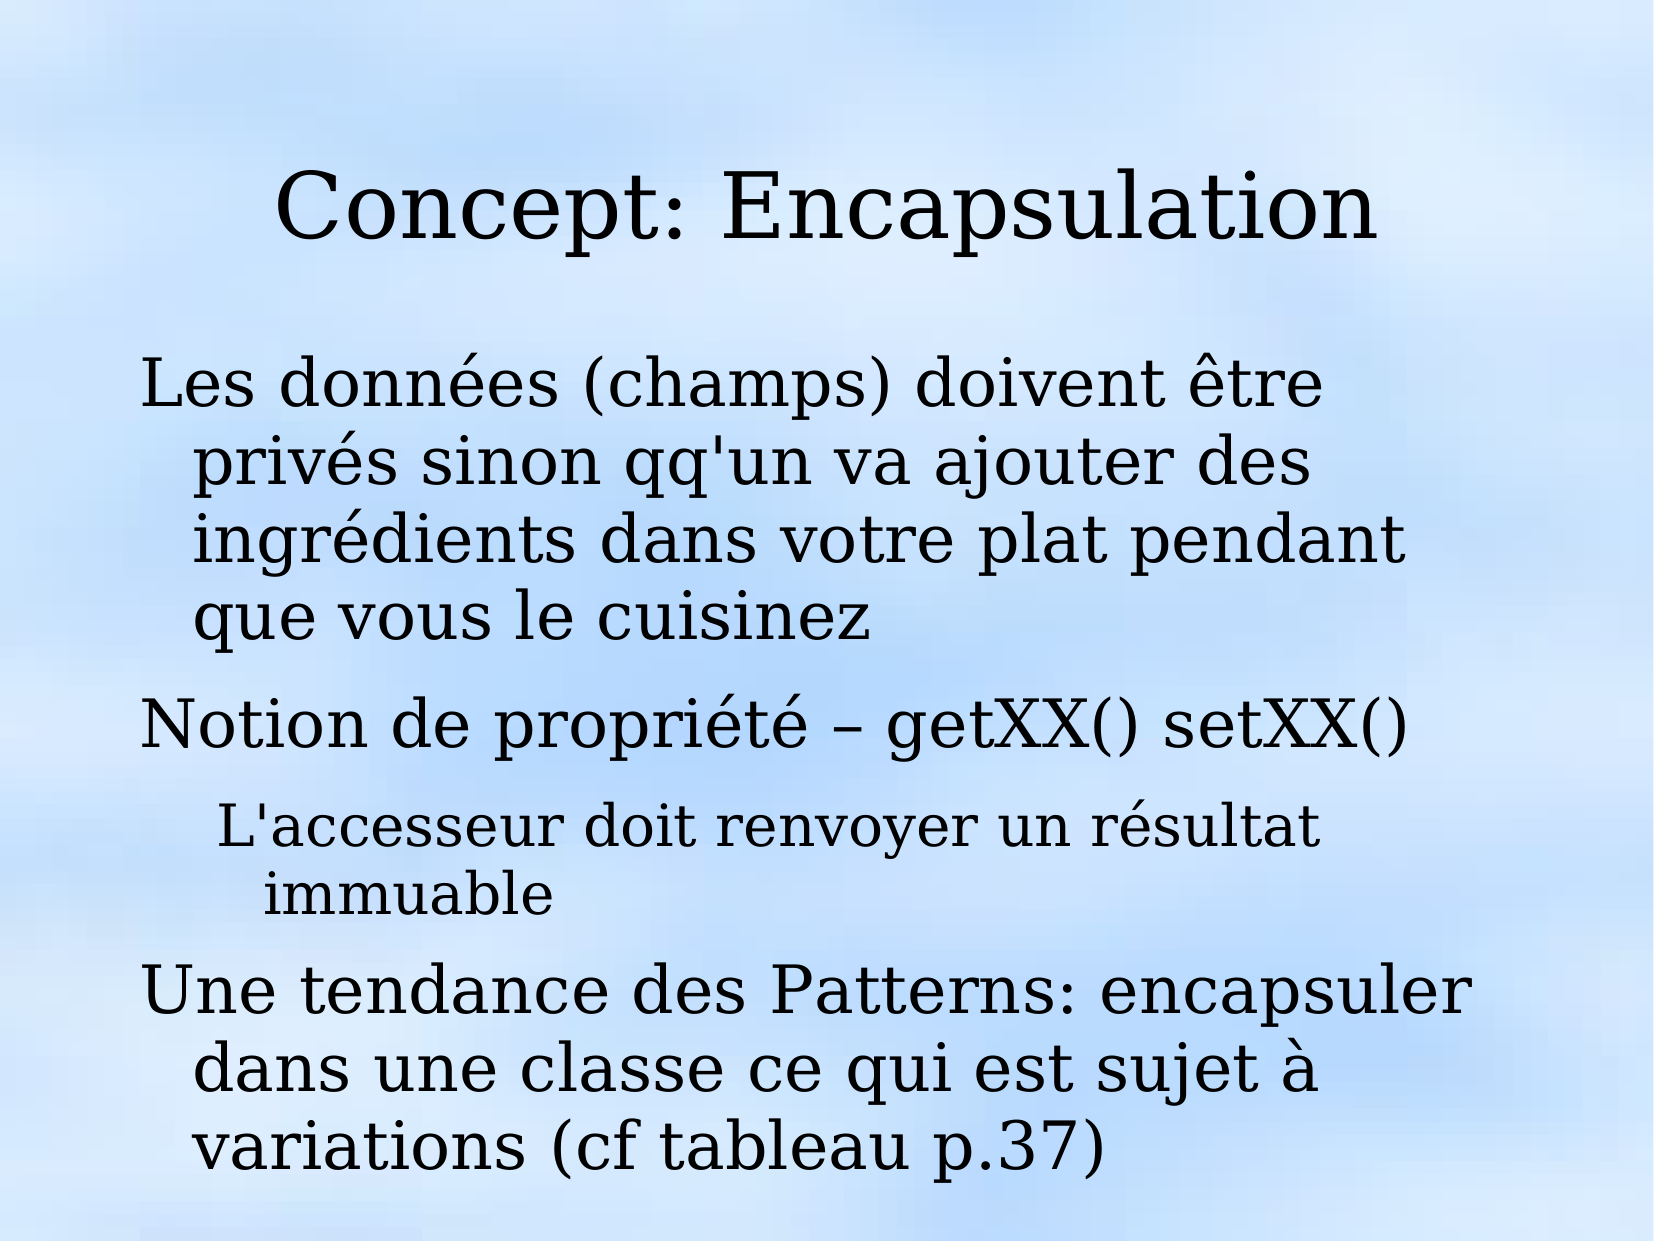

# Concept: Encapsulation
Les données (champs) doivent être privés sinon qq'un va ajouter des ingrédients dans votre plat pendant que vous le cuisinez
Notion de propriété – getXX() setXX()
L'accesseur doit renvoyer un résultat immuable
Une tendance des Patterns: encapsuler dans une classe ce qui est sujet à variations (cf tableau p.37)